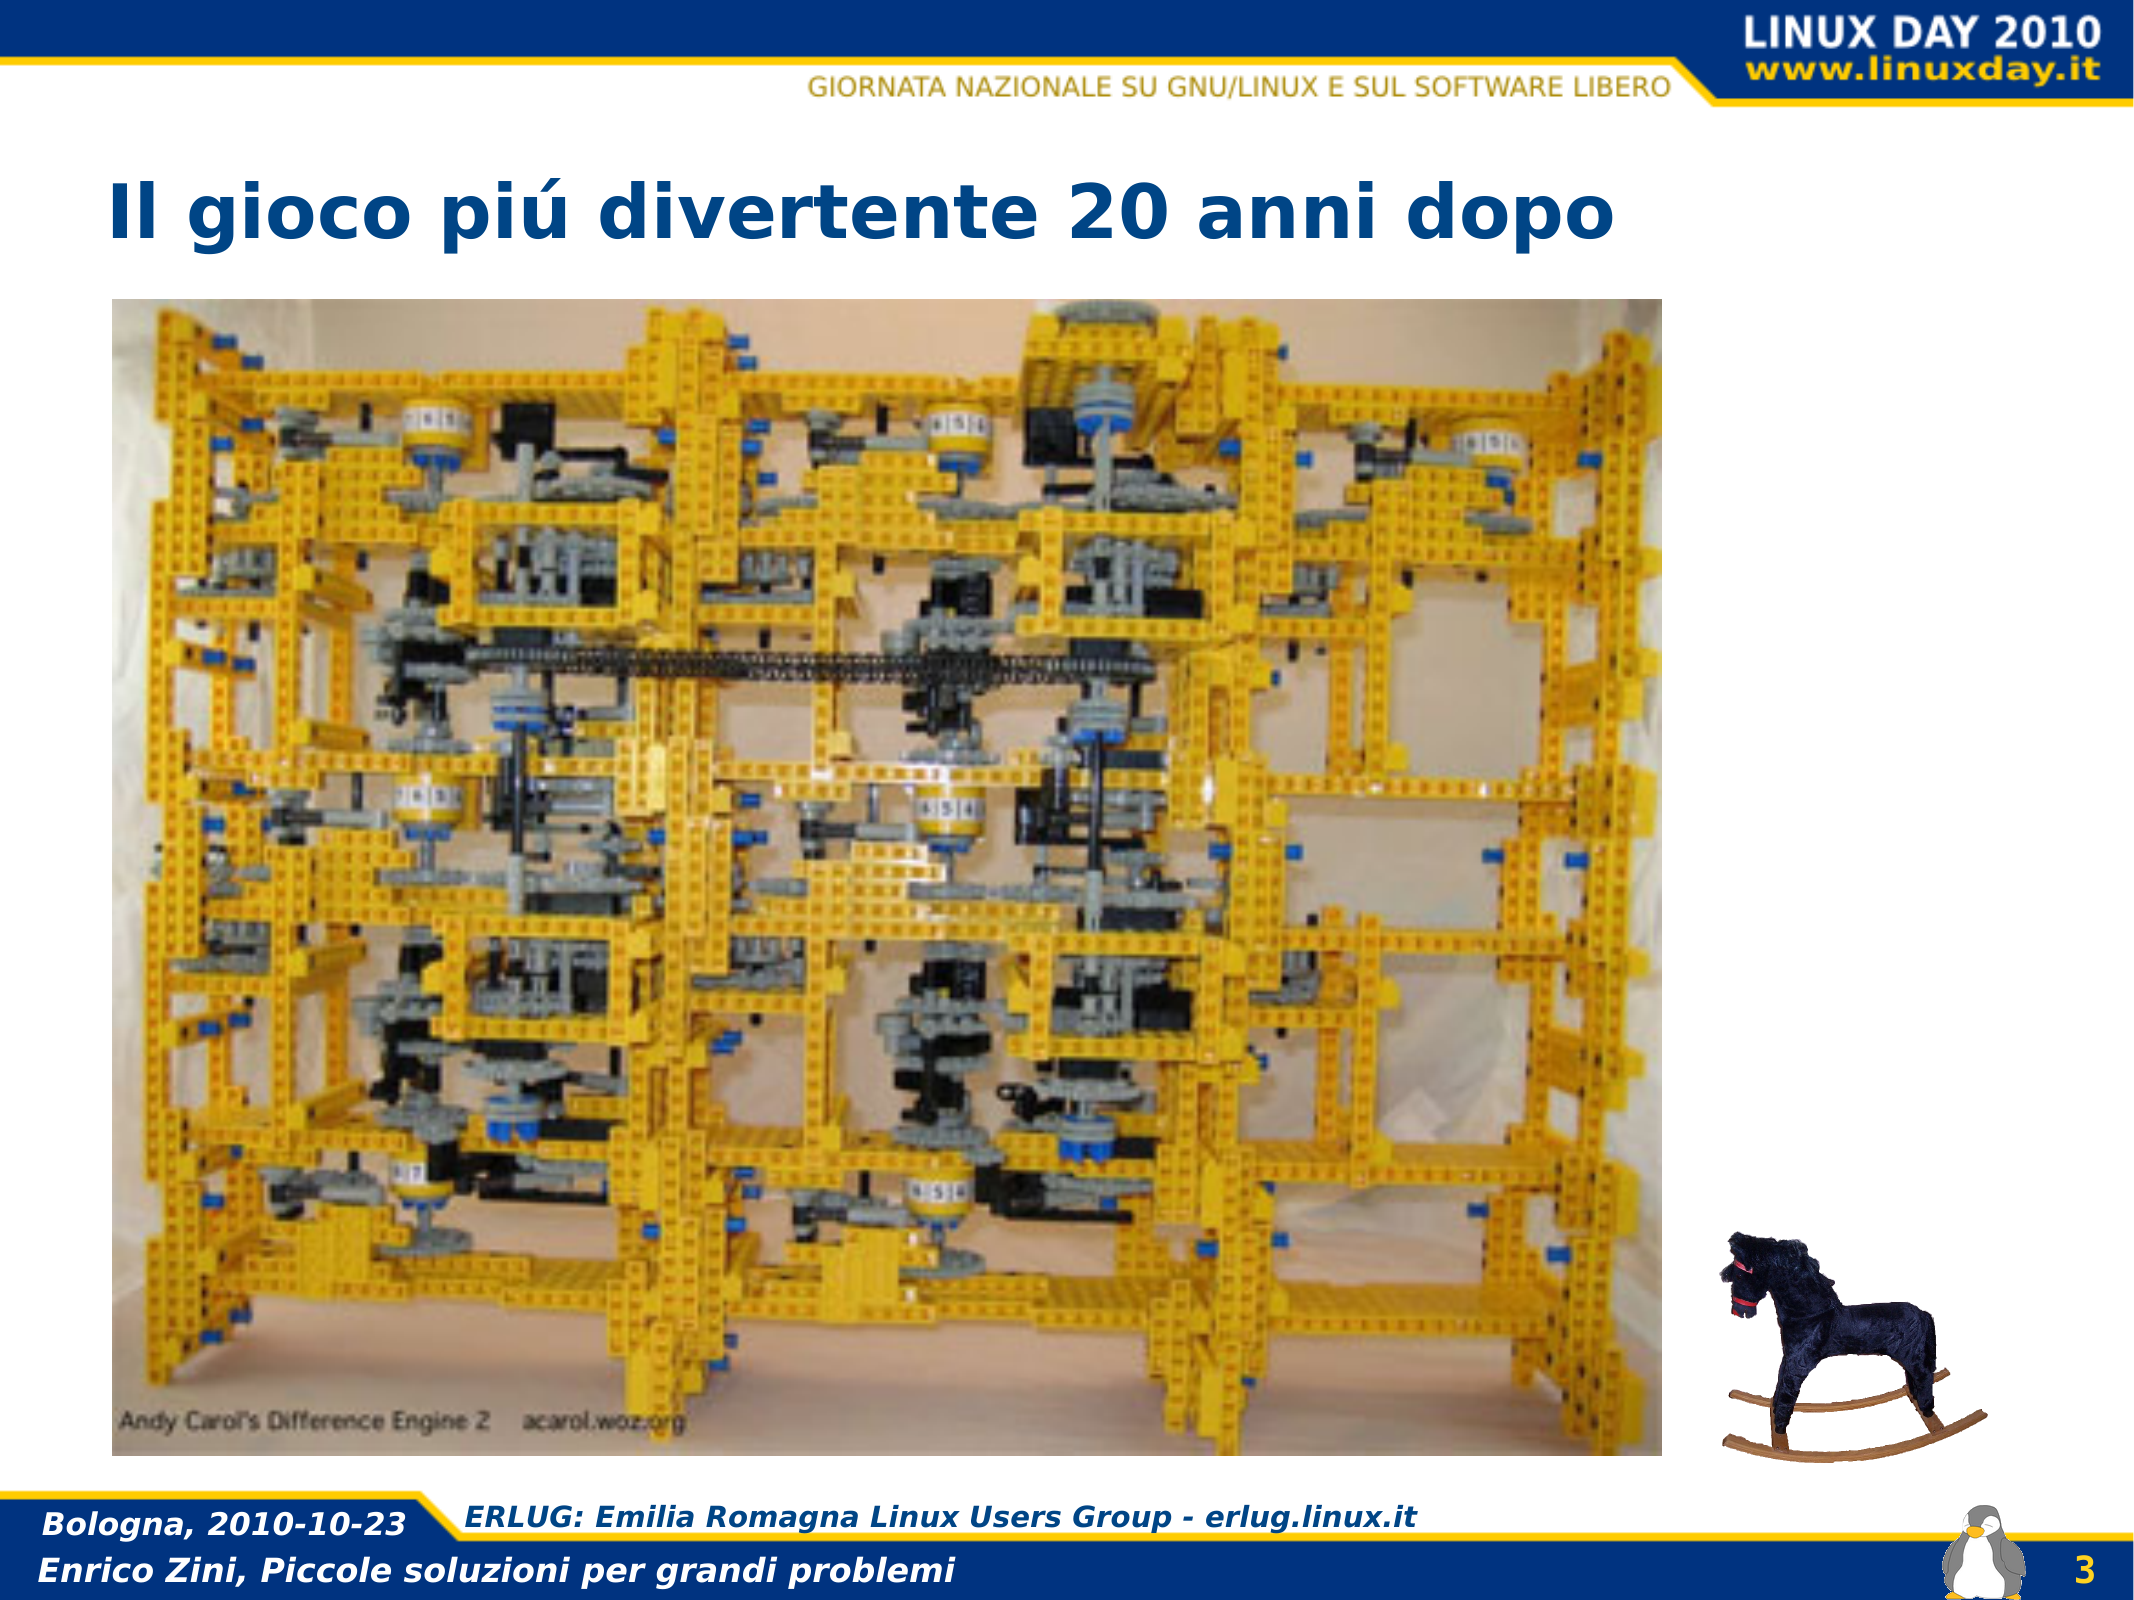

# Il gioco piú divertente 20 anni dopo